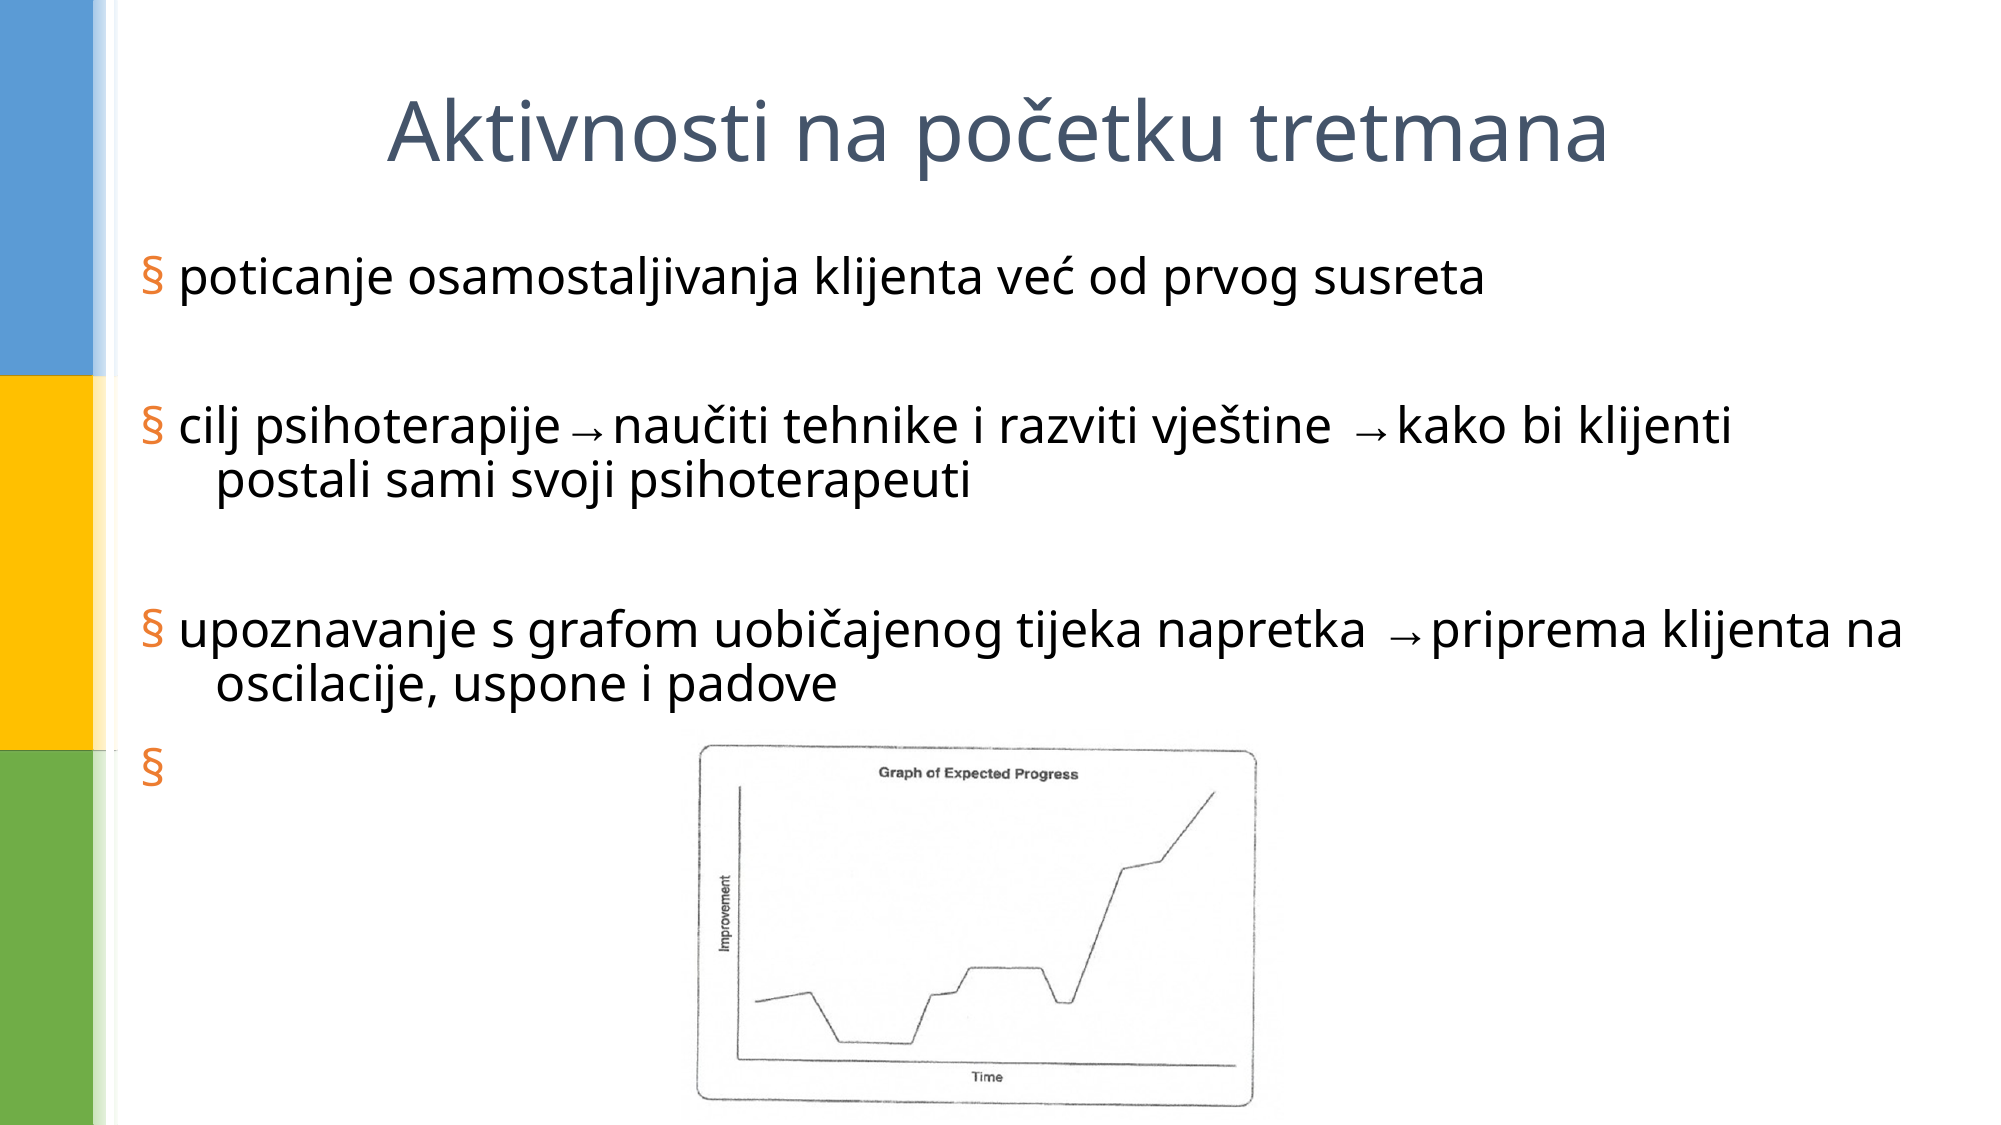

Aktivnosti na početku tretmana
# poticanje osamostaljivanja klijenta već od prvog susreta
cilj psihoterapije→naučiti tehnike i razviti vještine →kako bi klijenti postali sami svoji psihoterapeuti
upoznavanje s grafom uobičajenog tijeka napretka →priprema klijenta na oscilacije, uspone i padove